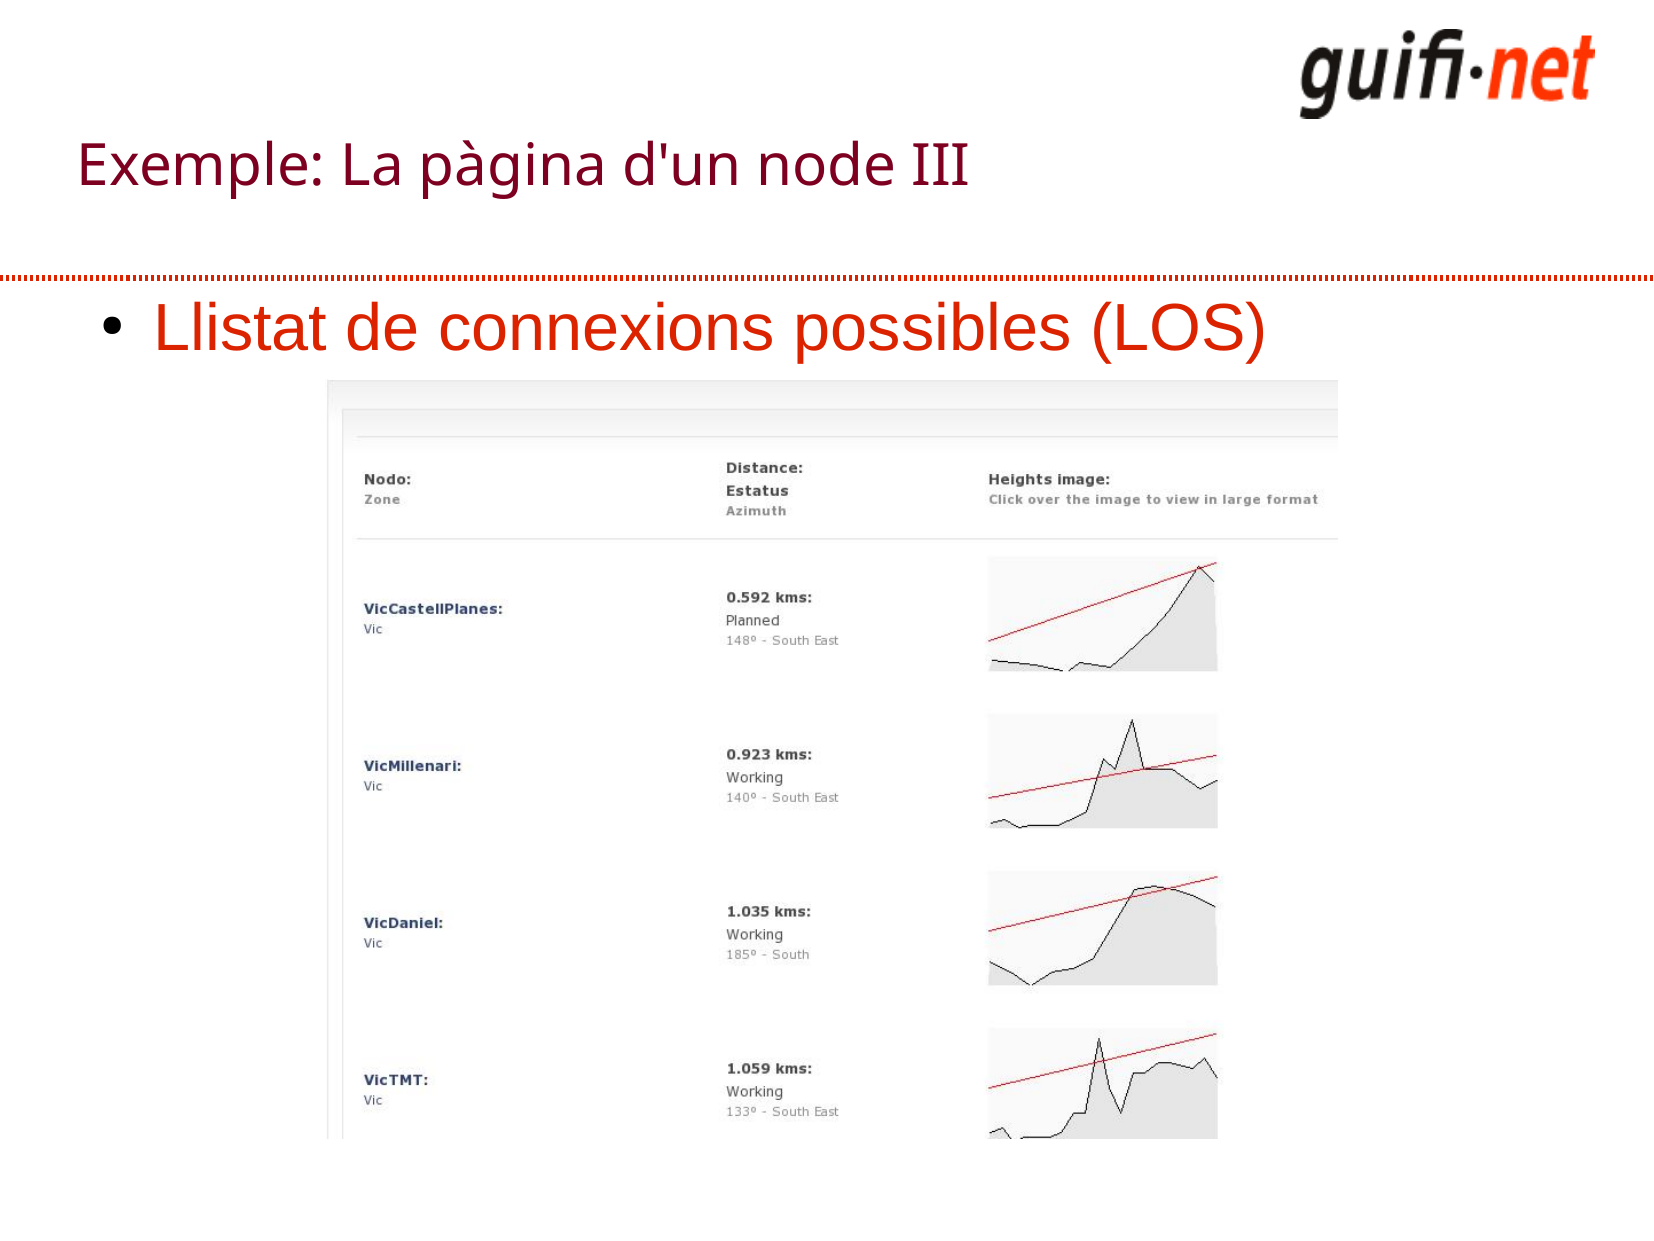

# Exemple: La pàgina d'un node III
Llistat de connexions possibles (LOS)